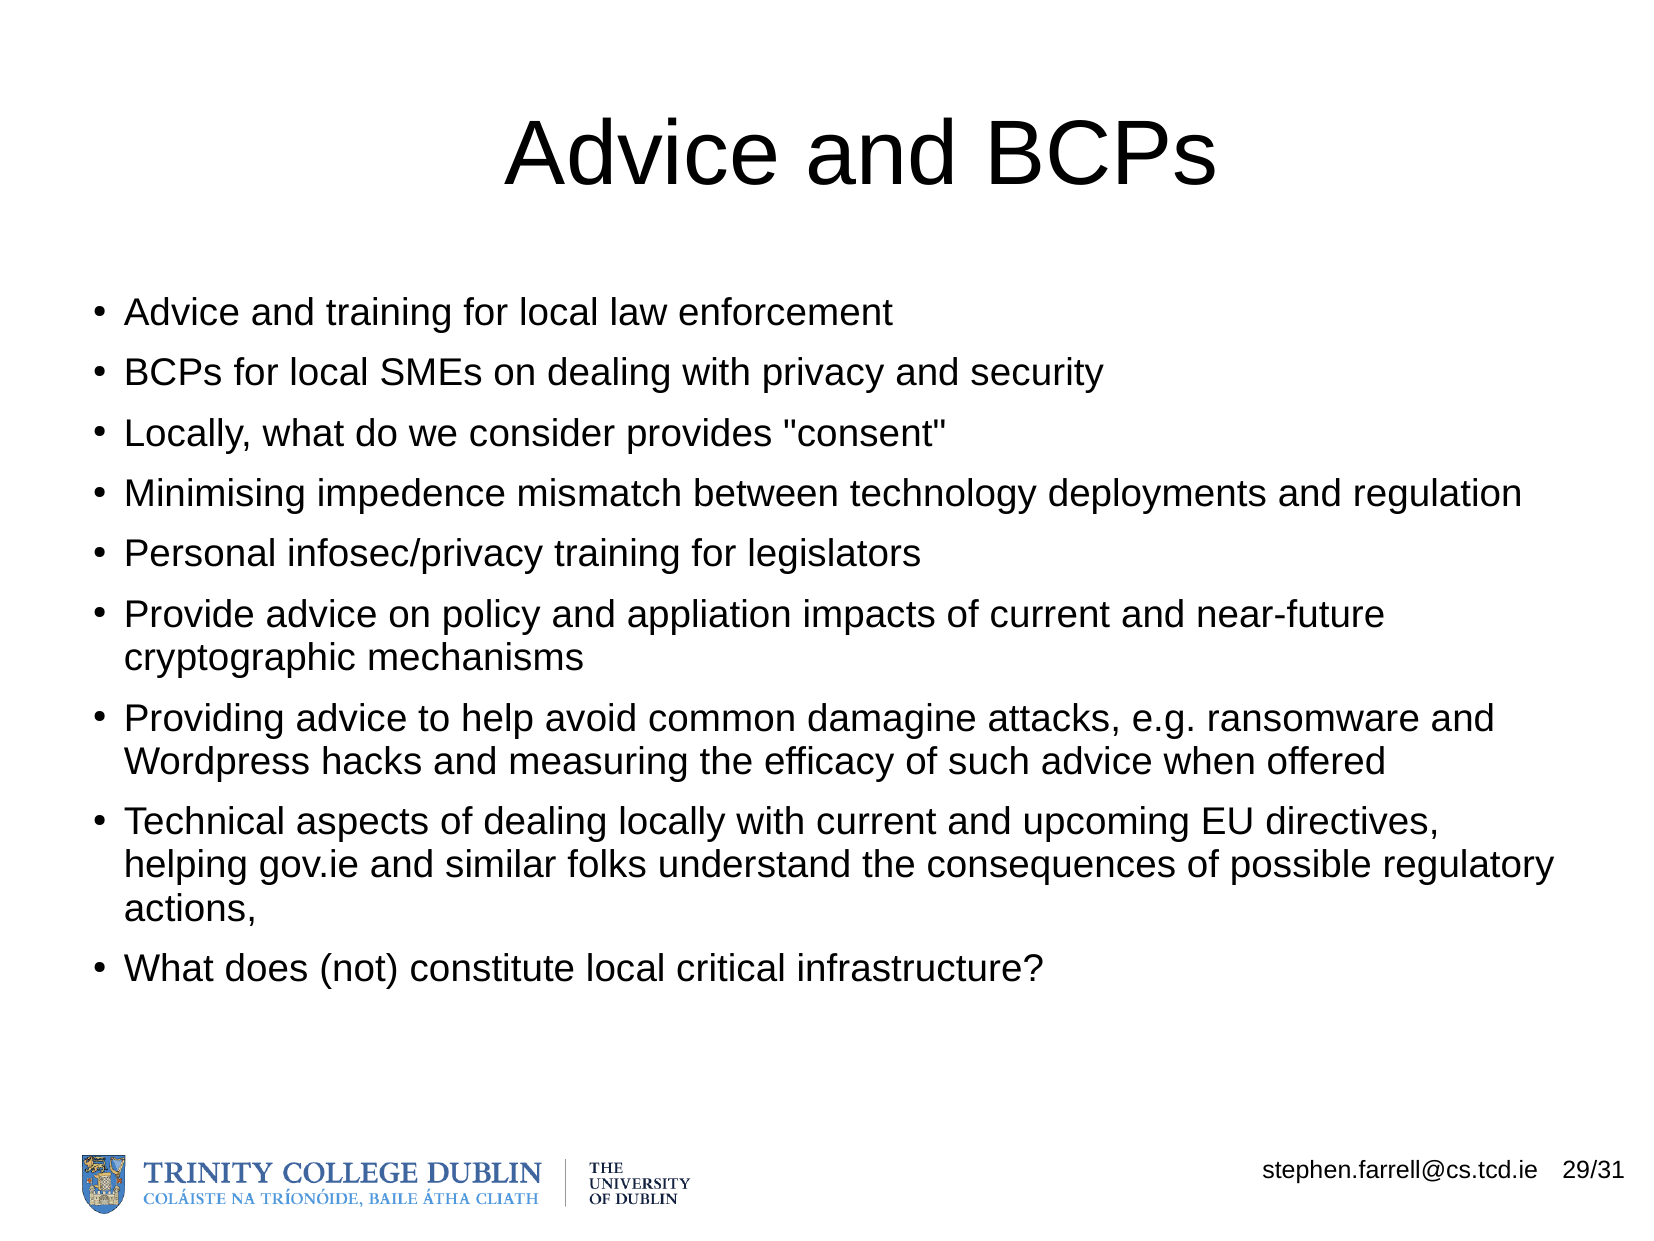

# Advice and BCPs
Advice and training for local law enforcement
BCPs for local SMEs on dealing with privacy and security
Locally, what do we consider provides "consent"
Minimising impedence mismatch between technology deployments and regulation
Personal infosec/privacy training for legislators
Provide advice on policy and appliation impacts of current and near-future cryptographic mechanisms
Providing advice to help avoid common damagine attacks, e.g. ransomware and Wordpress hacks and measuring the efficacy of such advice when offered
Technical aspects of dealing locally with current and upcoming EU directives, helping gov.ie and similar folks understand the consequences of possible regulatory actions,
What does (not) constitute local critical infrastructure?